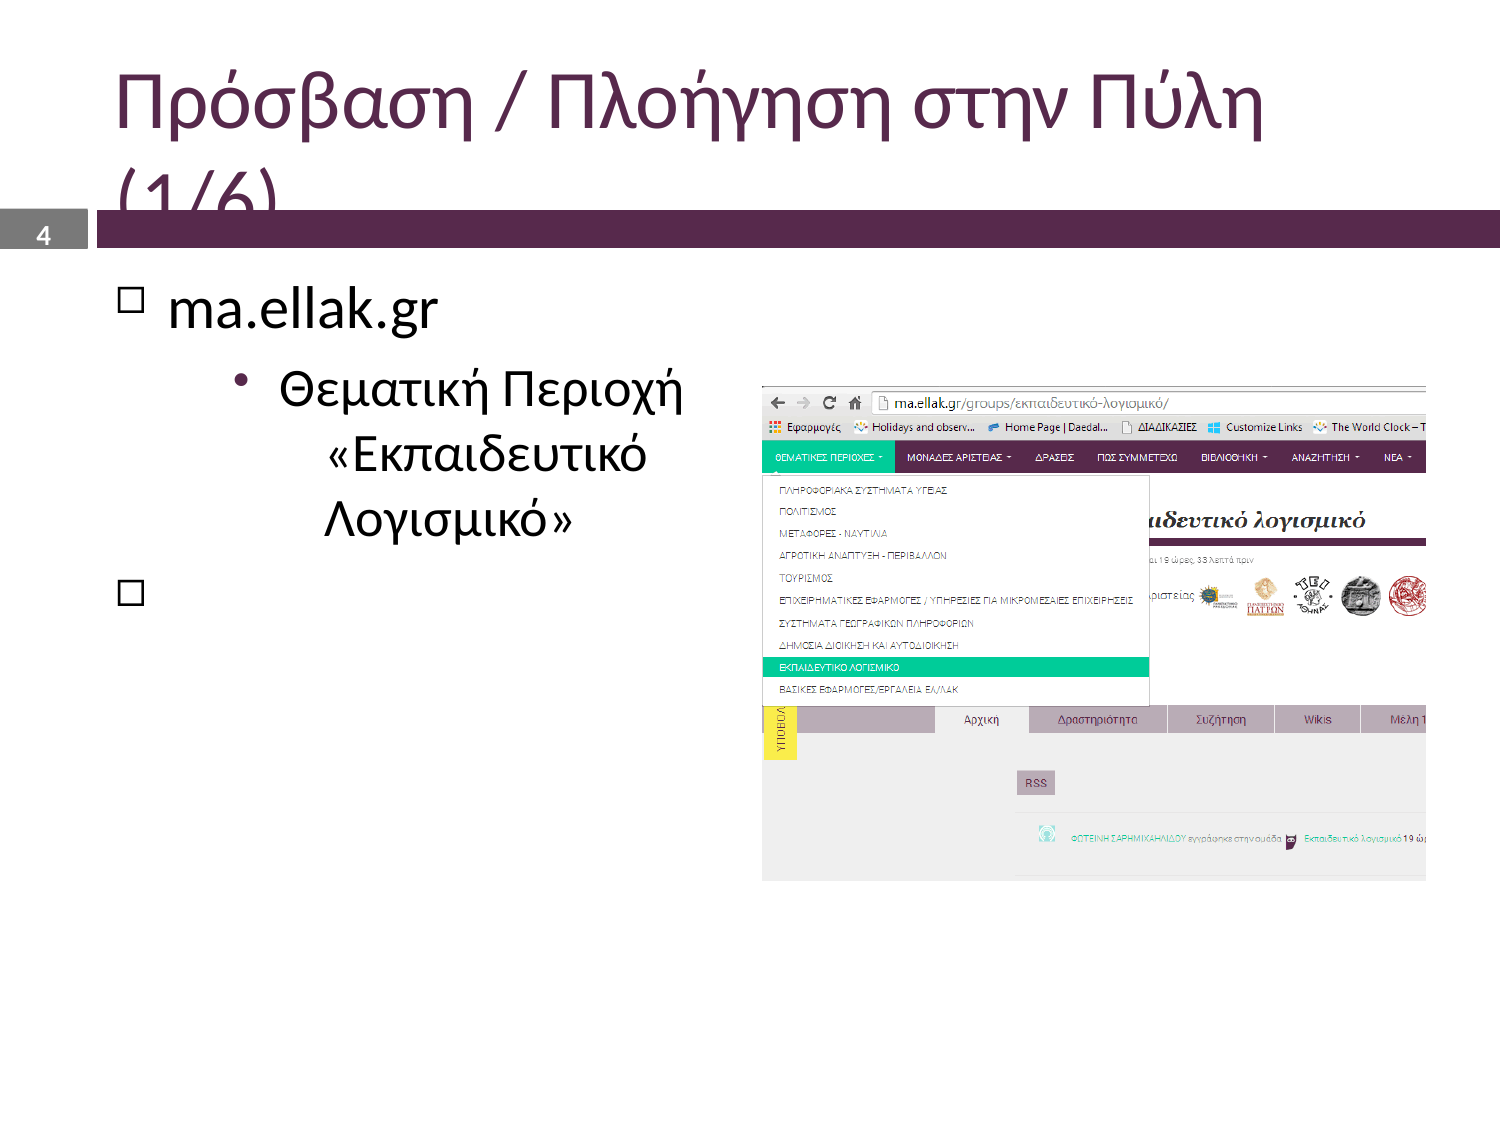

# Πρόσβαση / Πλοήγηση στην Πύλη (1/6)
ma.ellak.gr
Θεματική Περιοχή «Εκπαιδευτικό Λογισμικό»